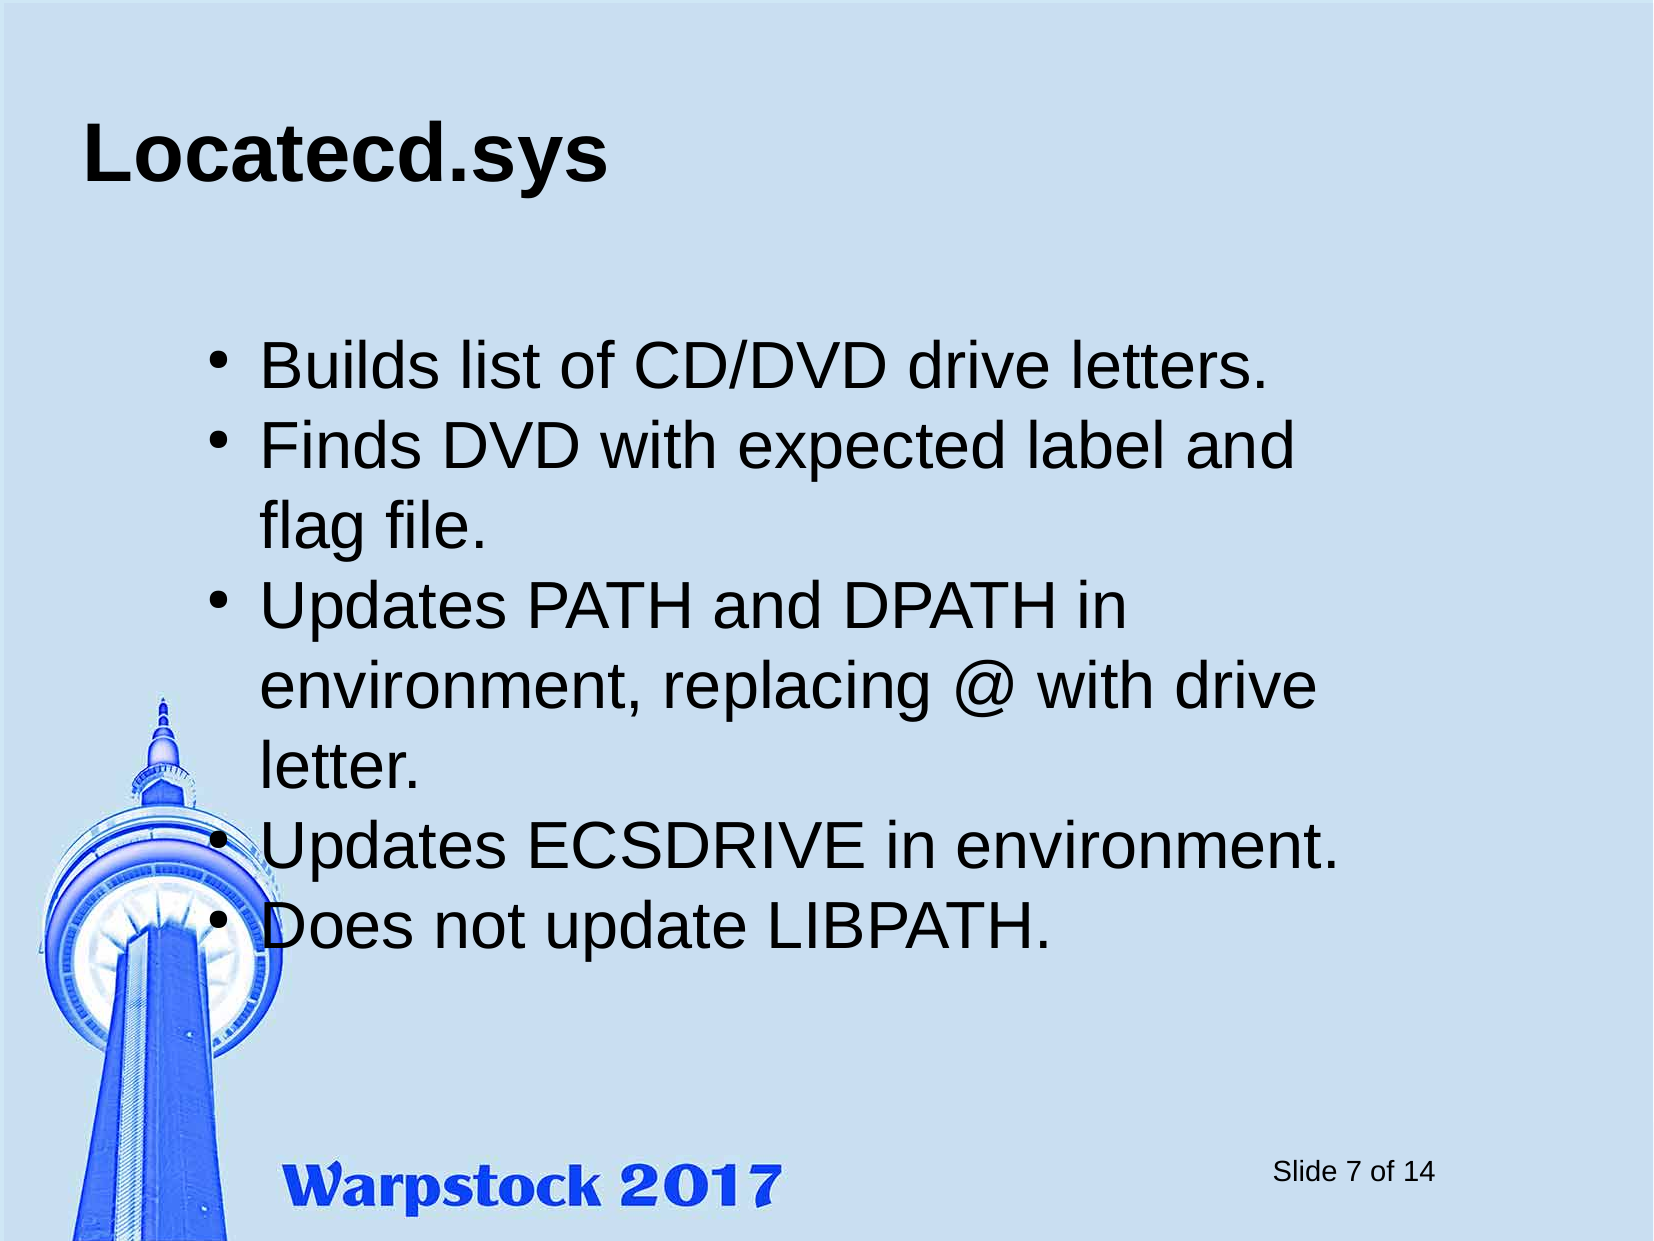

# Locatecd.sys
Builds list of CD/DVD drive letters.
Finds DVD with expected label and flag file.
Updates PATH and DPATH in environment, replacing @ with drive letter.
Updates ECSDRIVE in environment.
Does not update LIBPATH.